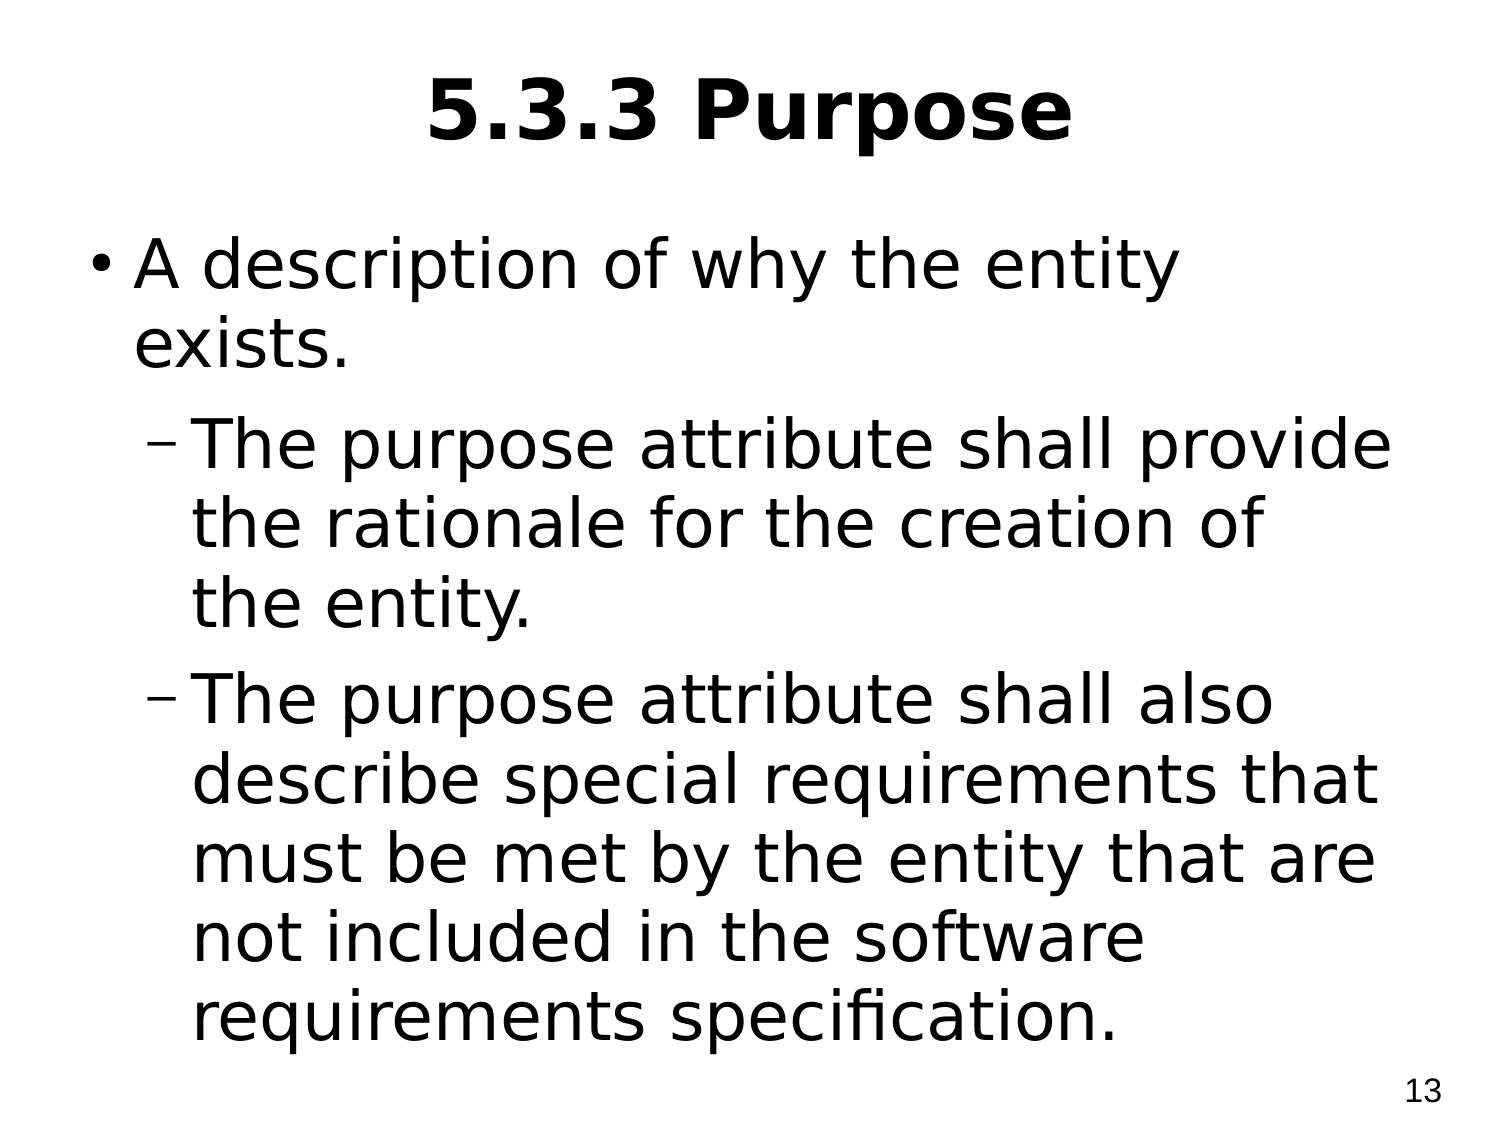

# 5.3.3 Purpose
A description of why the entity exists.
The purpose attribute shall provide the rationale for the creation of the entity.
The purpose attribute shall also describe special requirements that must be met by the entity that are not included in the software requirements specification.